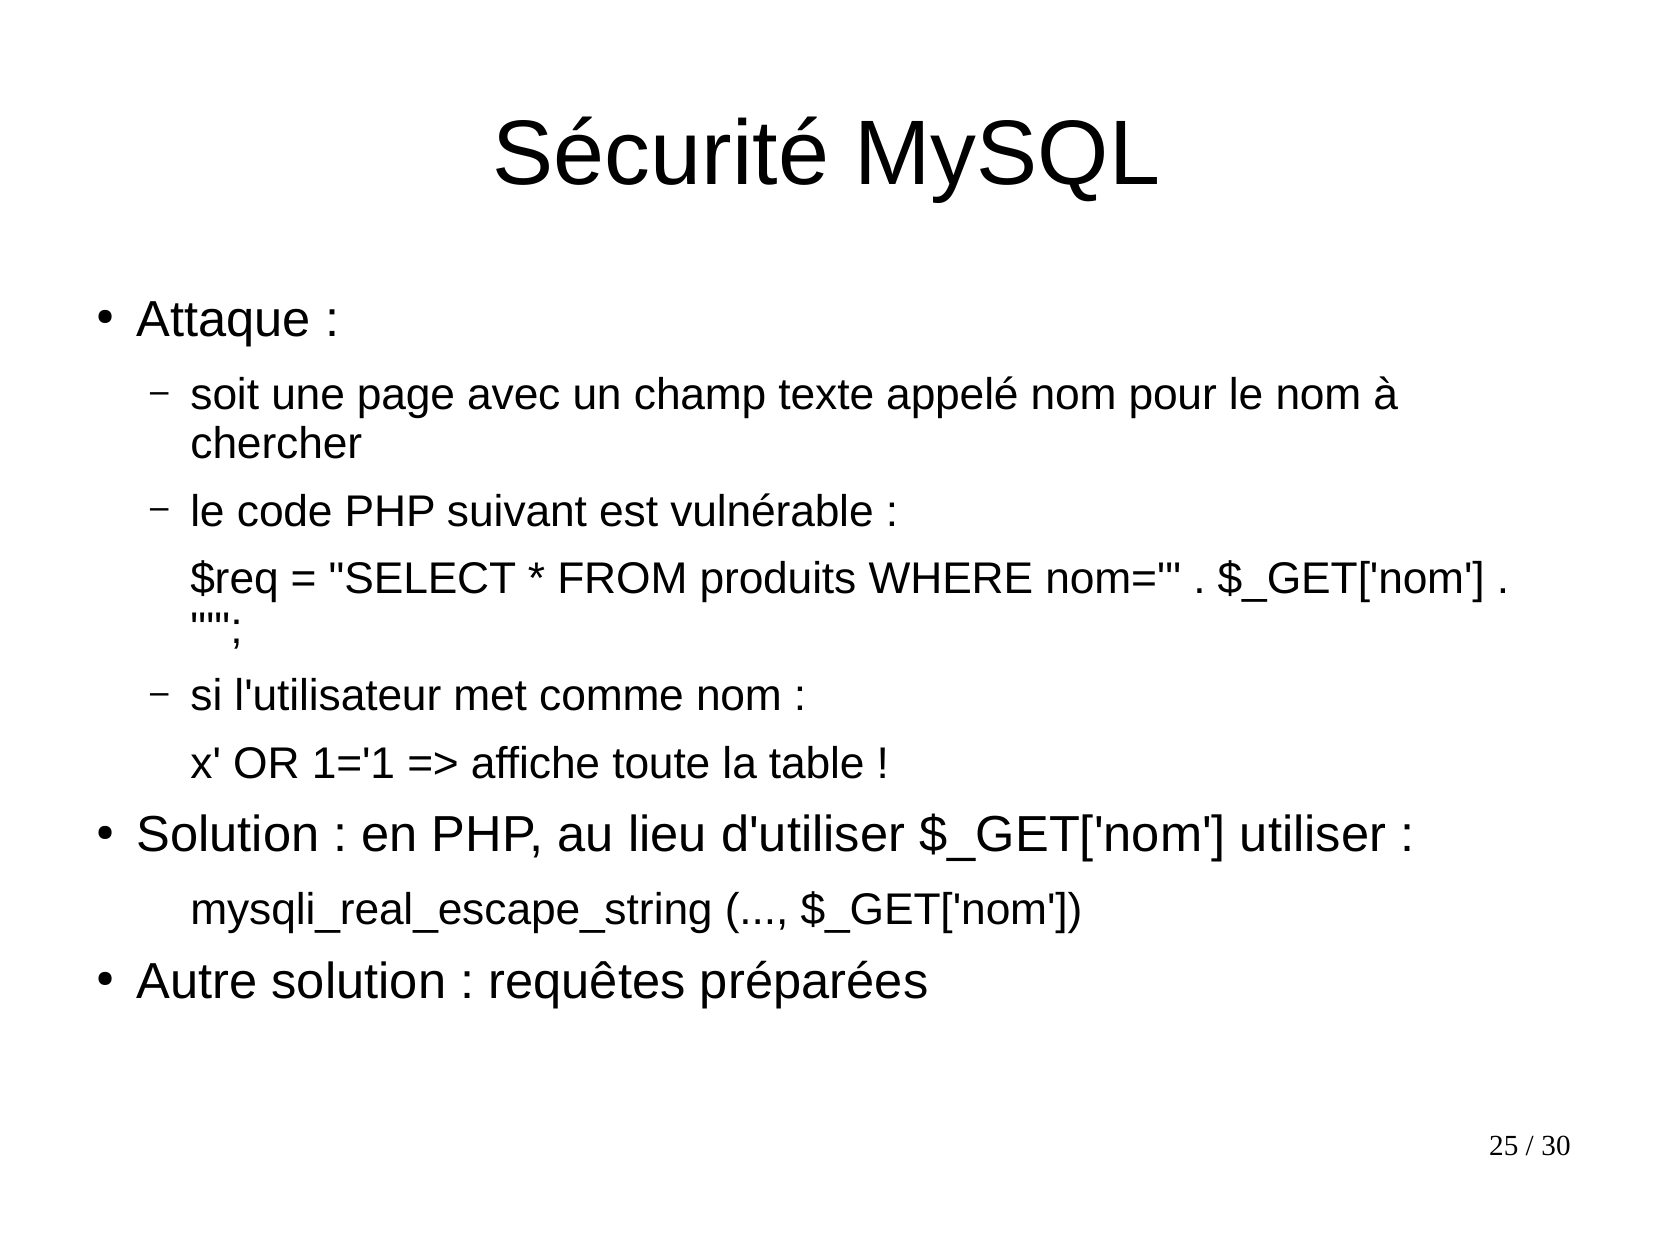

# Sécurité MySQL
Attaque :
soit une page avec un champ texte appelé nom pour le nom à chercher
le code PHP suivant est vulnérable :
$req = "SELECT * FROM produits WHERE nom='" . $_GET['nom'] . "'";
si l'utilisateur met comme nom :
x' OR 1='1 => affiche toute la table !
Solution : en PHP, au lieu d'utiliser $_GET['nom'] utiliser :
mysqli_real_escape_string (..., $_GET['nom'])
Autre solution : requêtes préparées
25